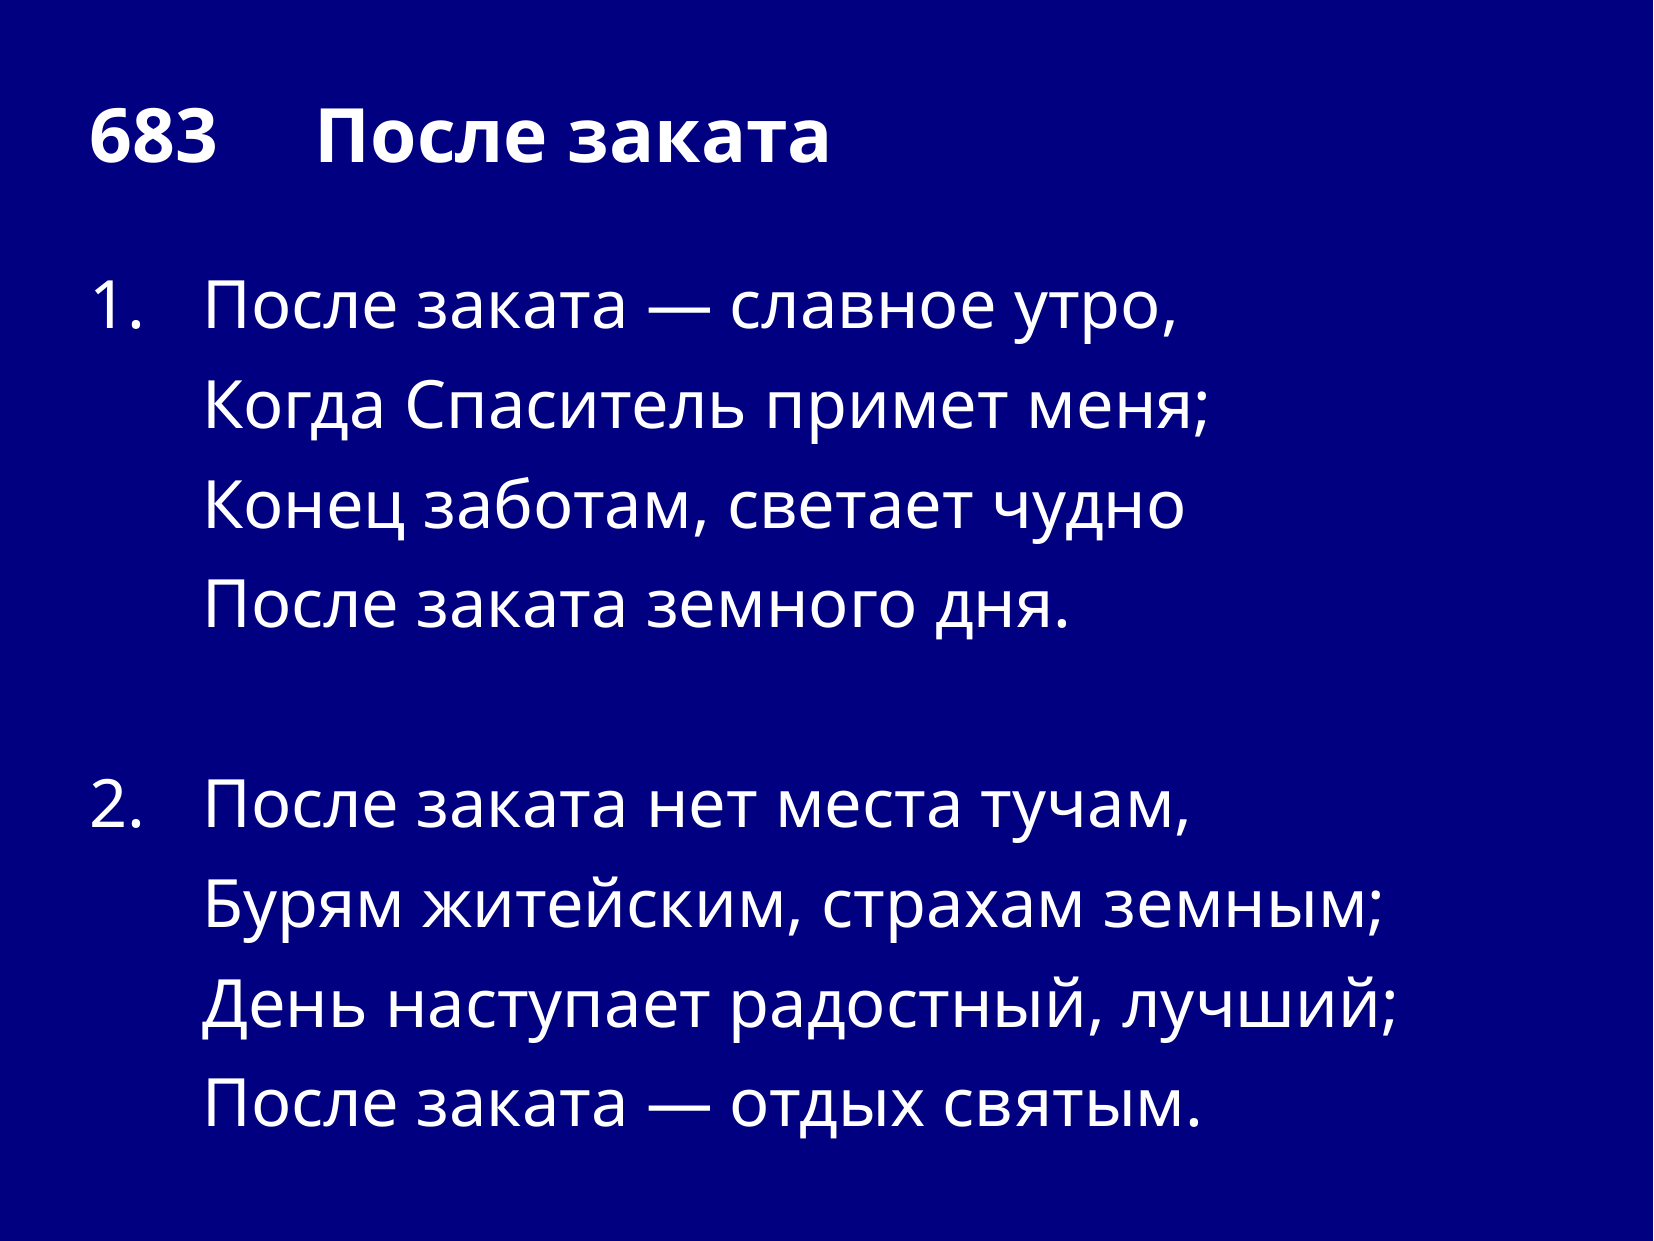

683	После заката
1.	После заката — славное утро,
	Когда Спаситель примет меня;
	Конец заботам, светает чудно
	После заката земного дня.
2.	После заката нет места тучам,
	Бурям житейским, страхам земным;
	День наступает радостный, лучший;
	После заката — отдых святым.